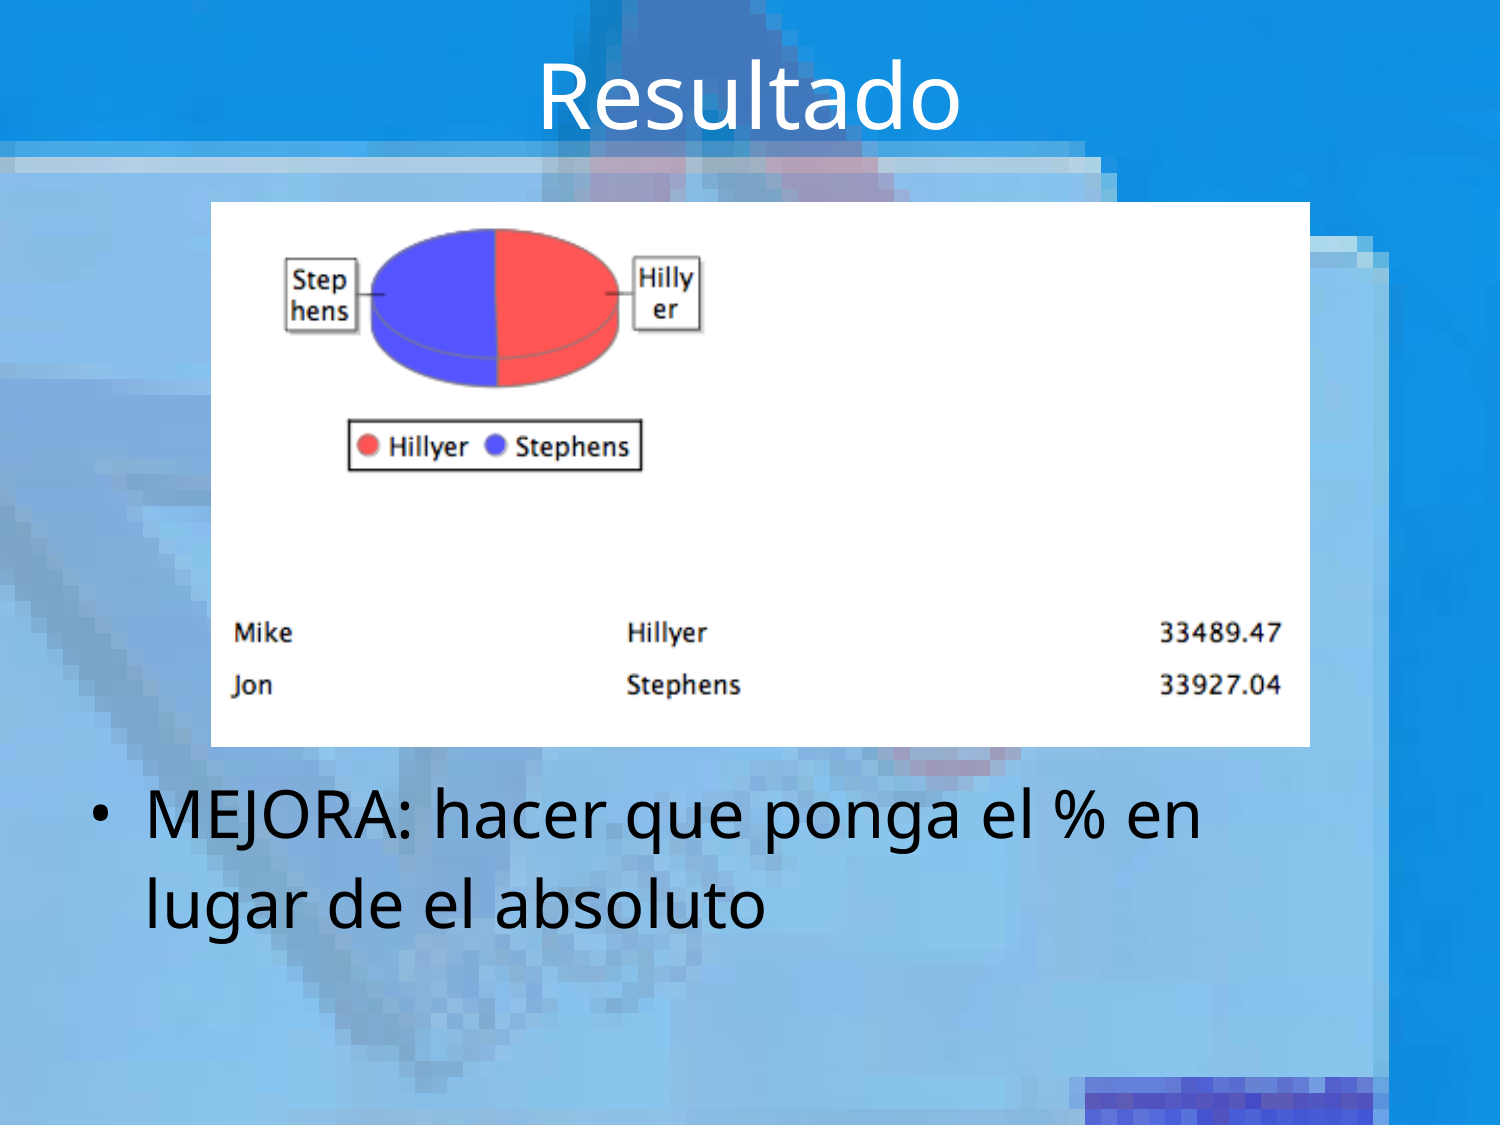

# Resultado
MEJORA: hacer que ponga el % en lugar de el absoluto